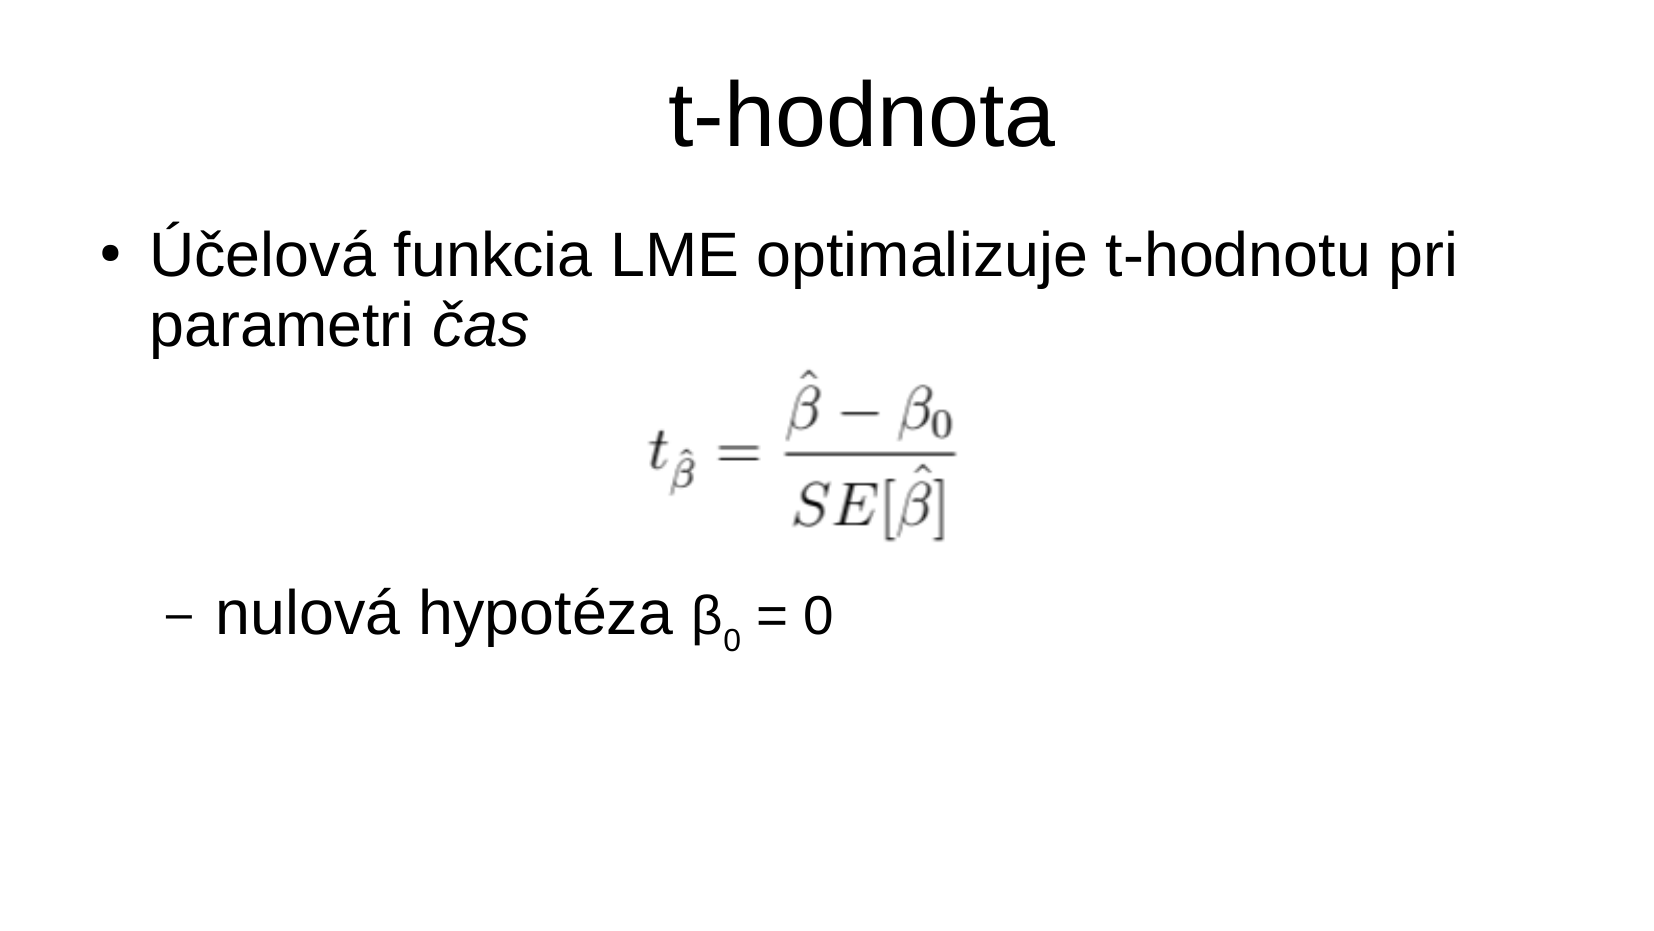

# t-hodnota
Účelová funkcia LME optimalizuje t-hodnotu pri parametri čas
nulová hypotéza β0 = 0